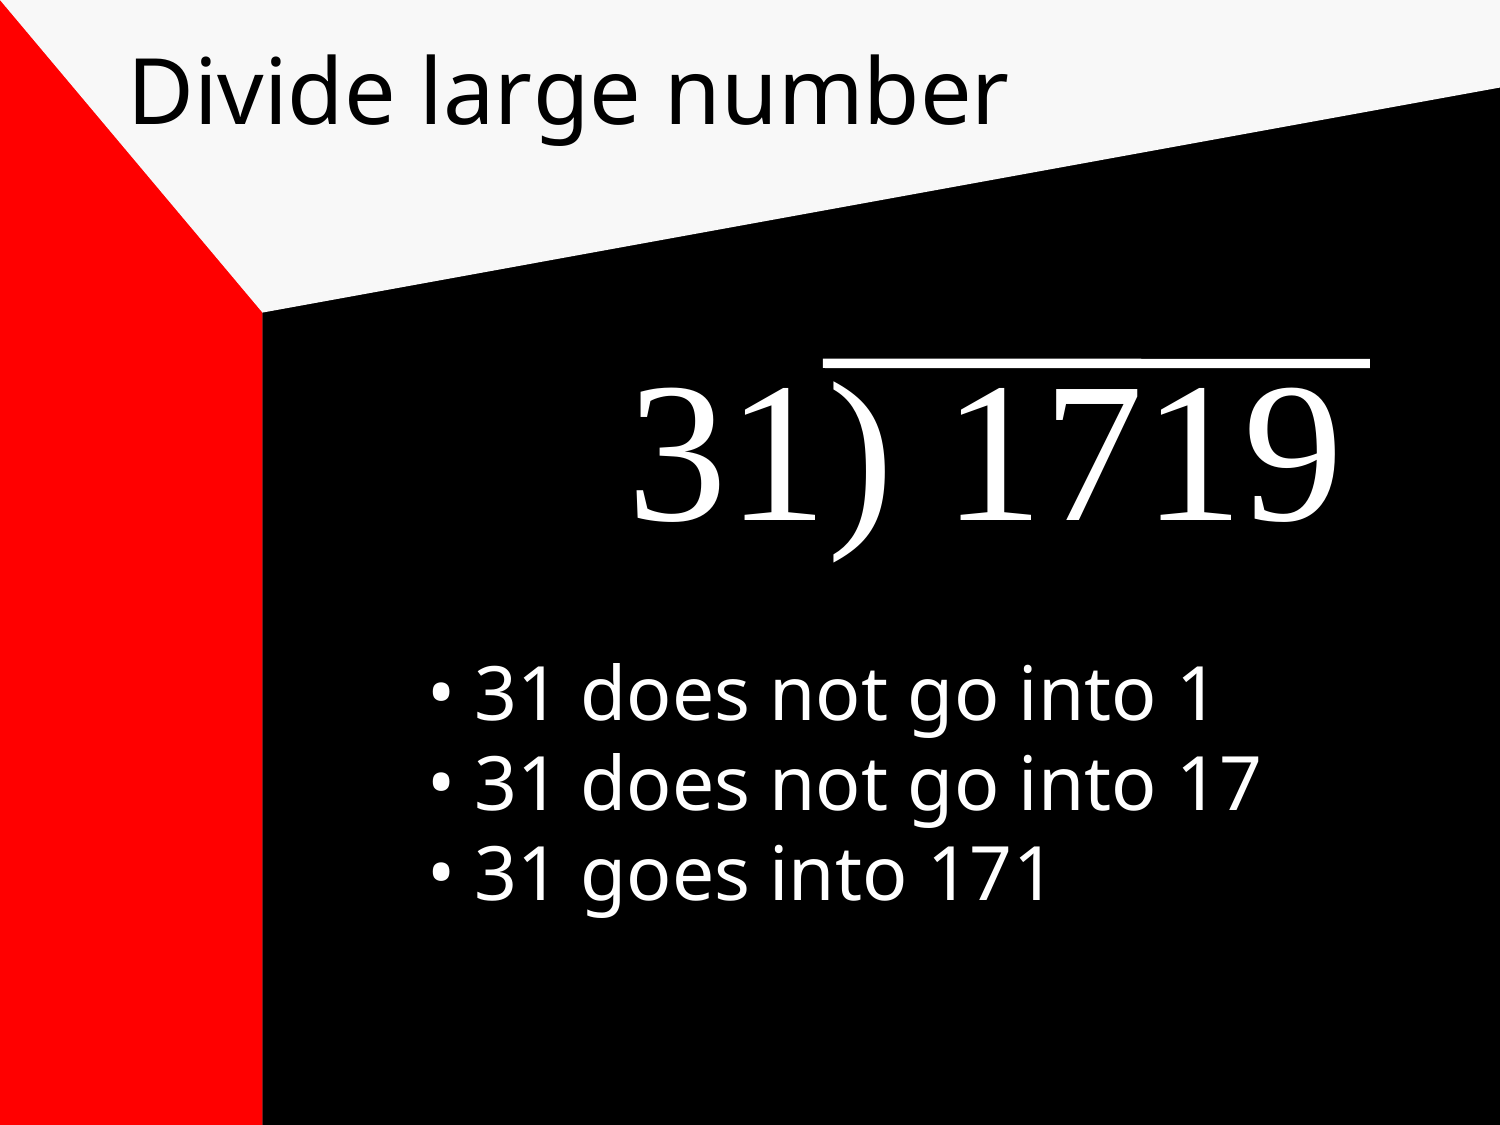

# Divide large number
31) 1719
 31 does not go into 1
 31 does not go into 17
 31 goes into 171